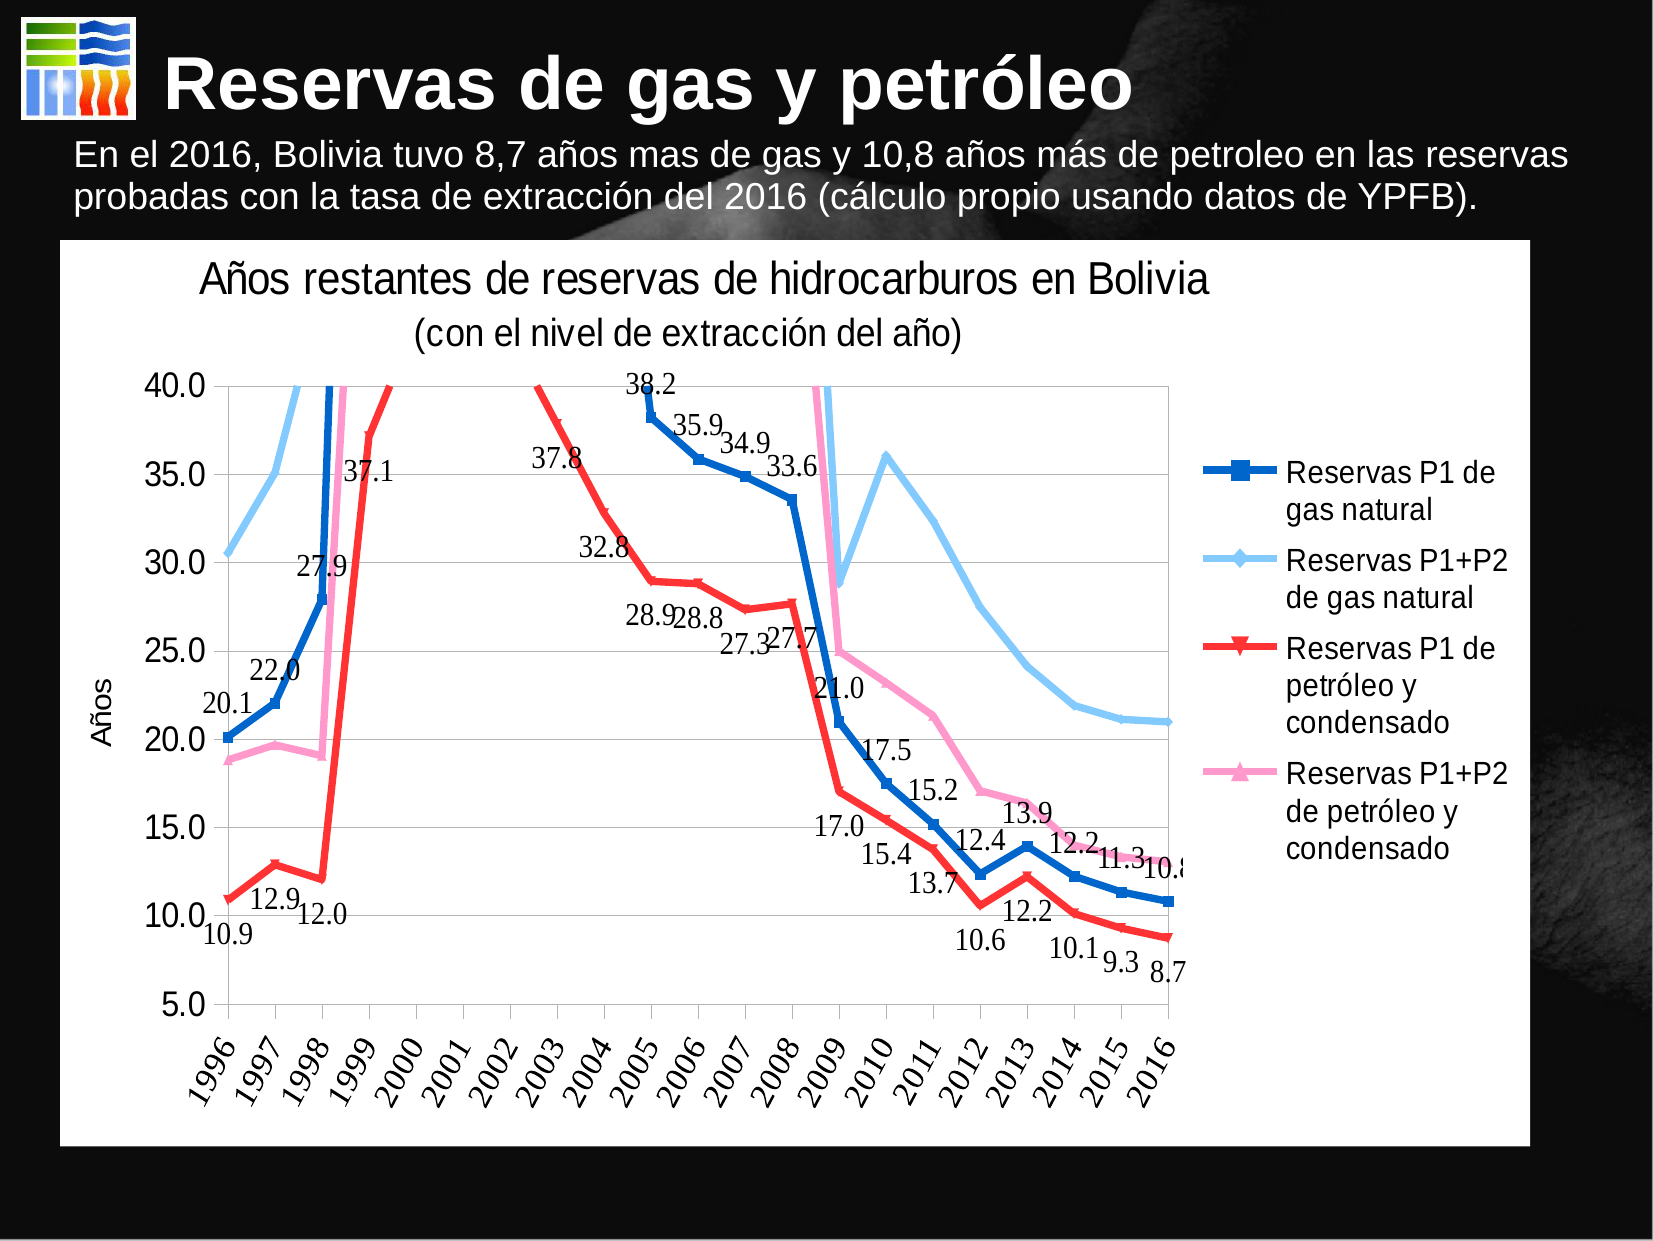

# Reservas de gas y petróleo
En el 2016, Bolivia tuvo 8,7 años mas de gas y 10,8 años más de petroleo en las reservas
probadas con la tasa de extracción del 2016 (cálculo propio usando datos de YPFB).